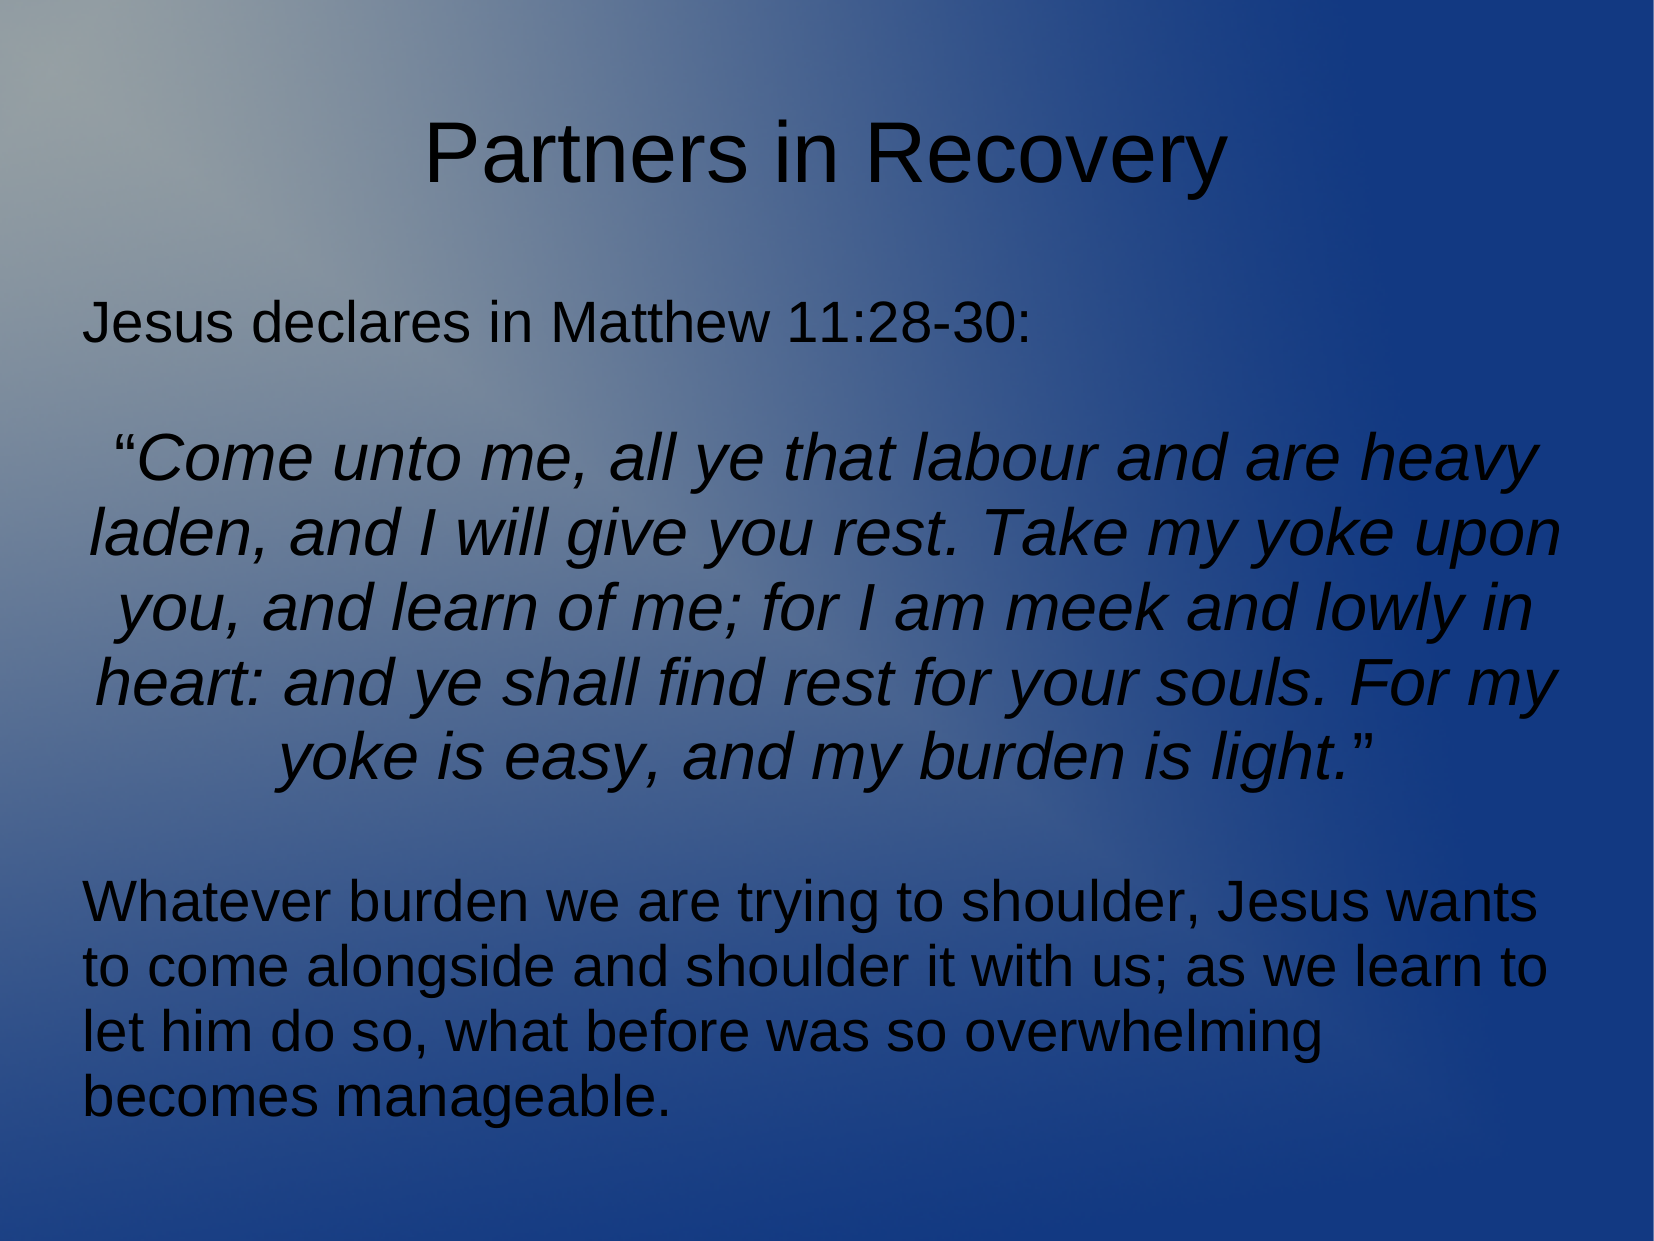

# Partners in Recovery
Jesus declares in Matthew 11:28-30:
“Come unto me, all ye that labour and are heavy laden, and I will give you rest. Take my yoke upon you, and learn of me; for I am meek and lowly in heart: and ye shall find rest for your souls. For my yoke is easy, and my burden is light.”
Whatever burden we are trying to shoulder, Jesus wants to come alongside and shoulder it with us; as we learn to let him do so, what before was so overwhelming becomes manageable.